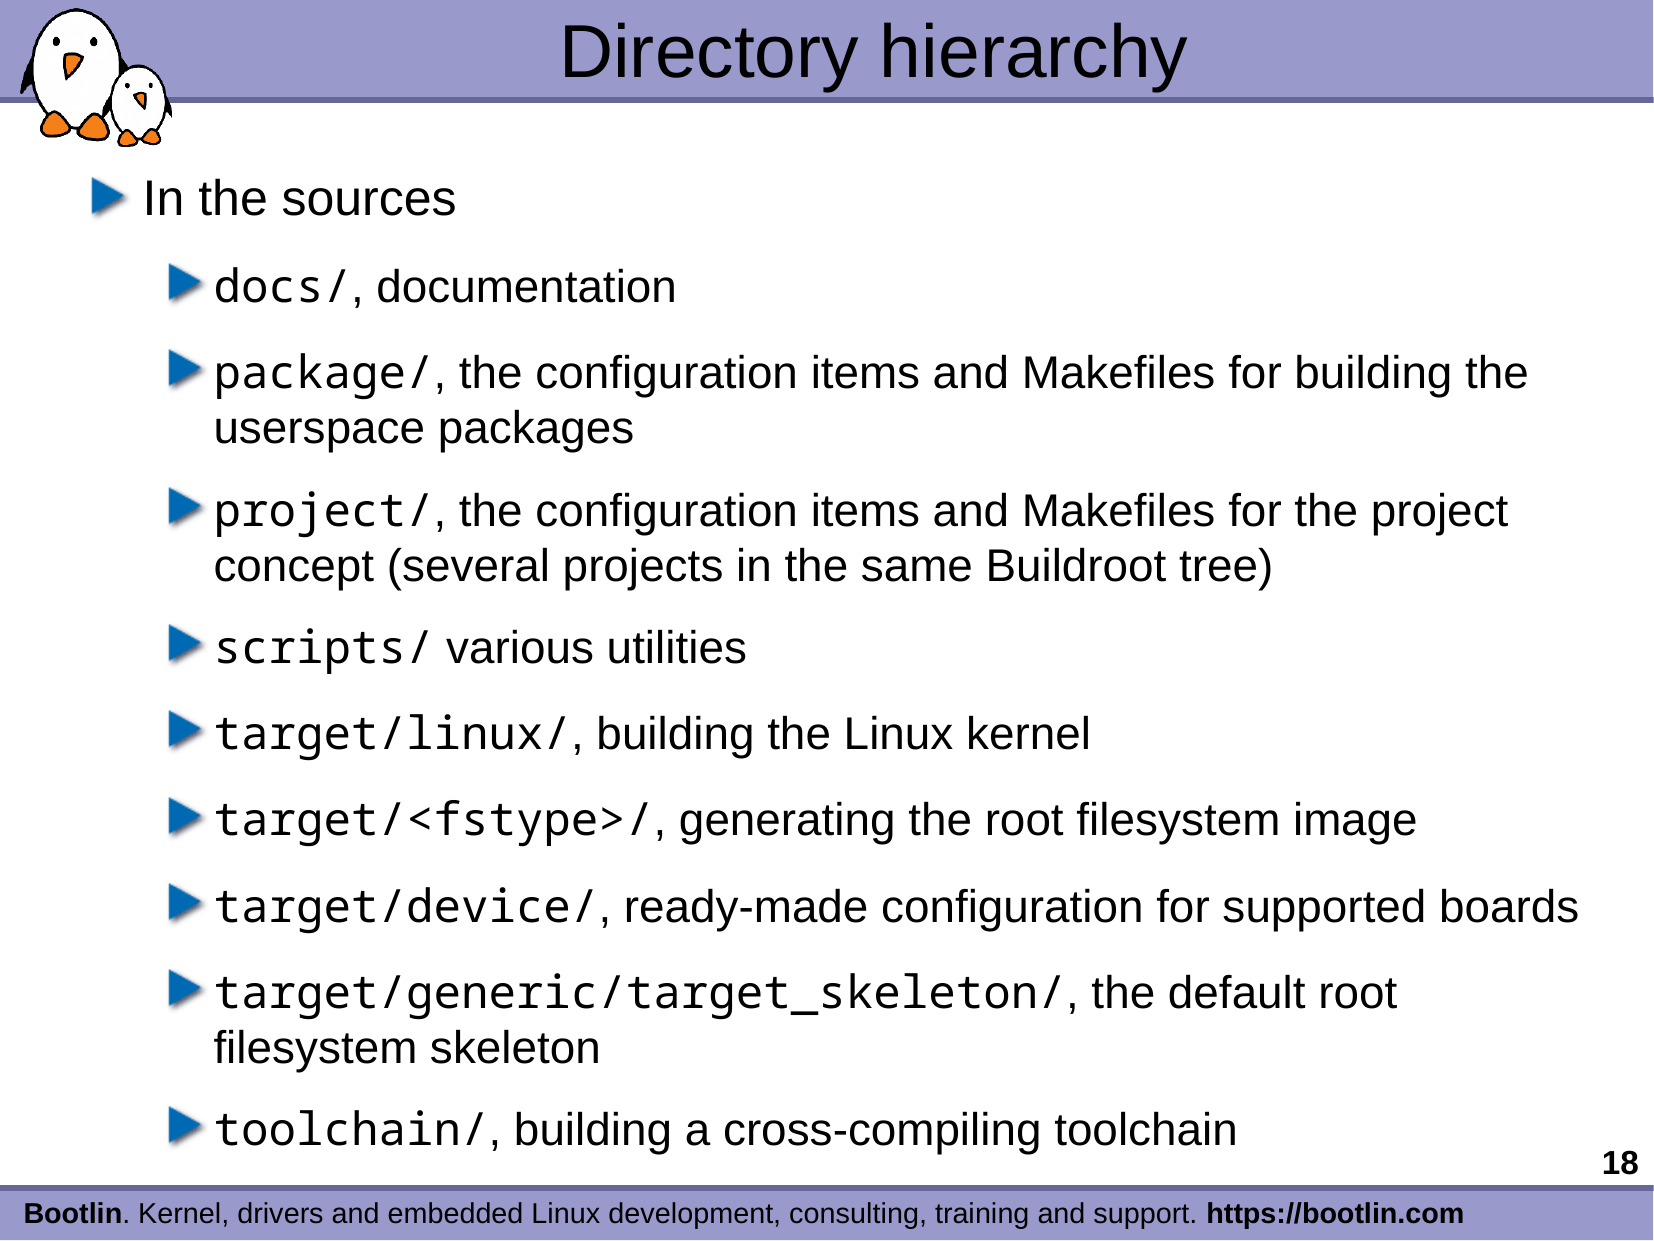

# Directory hierarchy
In the sources
docs/, documentation
package/, the configuration items and Makefiles for building the userspace packages
project/, the configuration items and Makefiles for the project concept (several projects in the same Buildroot tree)
scripts/ various utilities
target/linux/, building the Linux kernel
target/<fstype>/, generating the root filesystem image
target/device/, ready-made configuration for supported boards
target/generic/target_skeleton/, the default root filesystem skeleton
toolchain/, building a cross-compiling toolchain